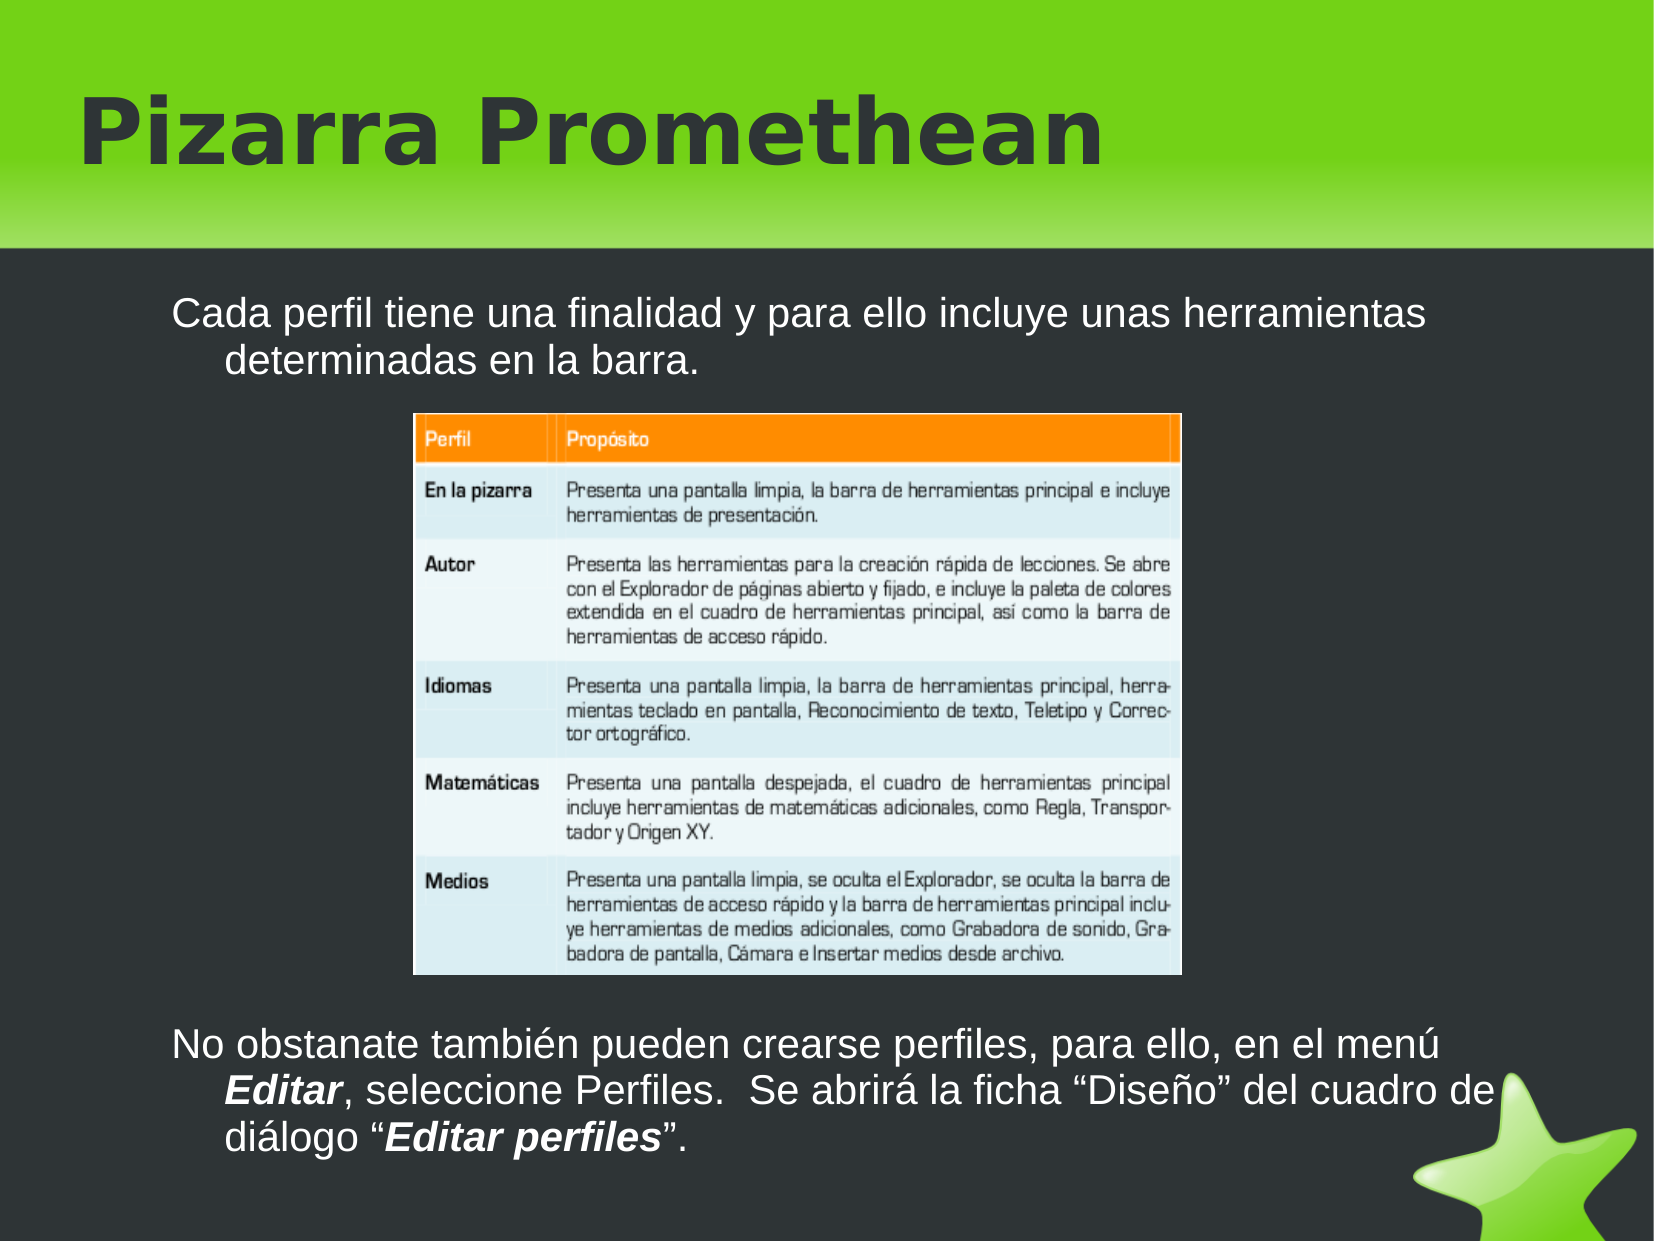

# Pizarra Promethean
Cada perfil tiene una finalidad y para ello incluye unas herramientas determinadas en la barra.
No obstanate también pueden crearse perfiles, para ello, en el menú Editar, seleccione Perfiles. Se abrirá la ficha “Diseño” del cuadro de diálogo “Editar perfiles”.